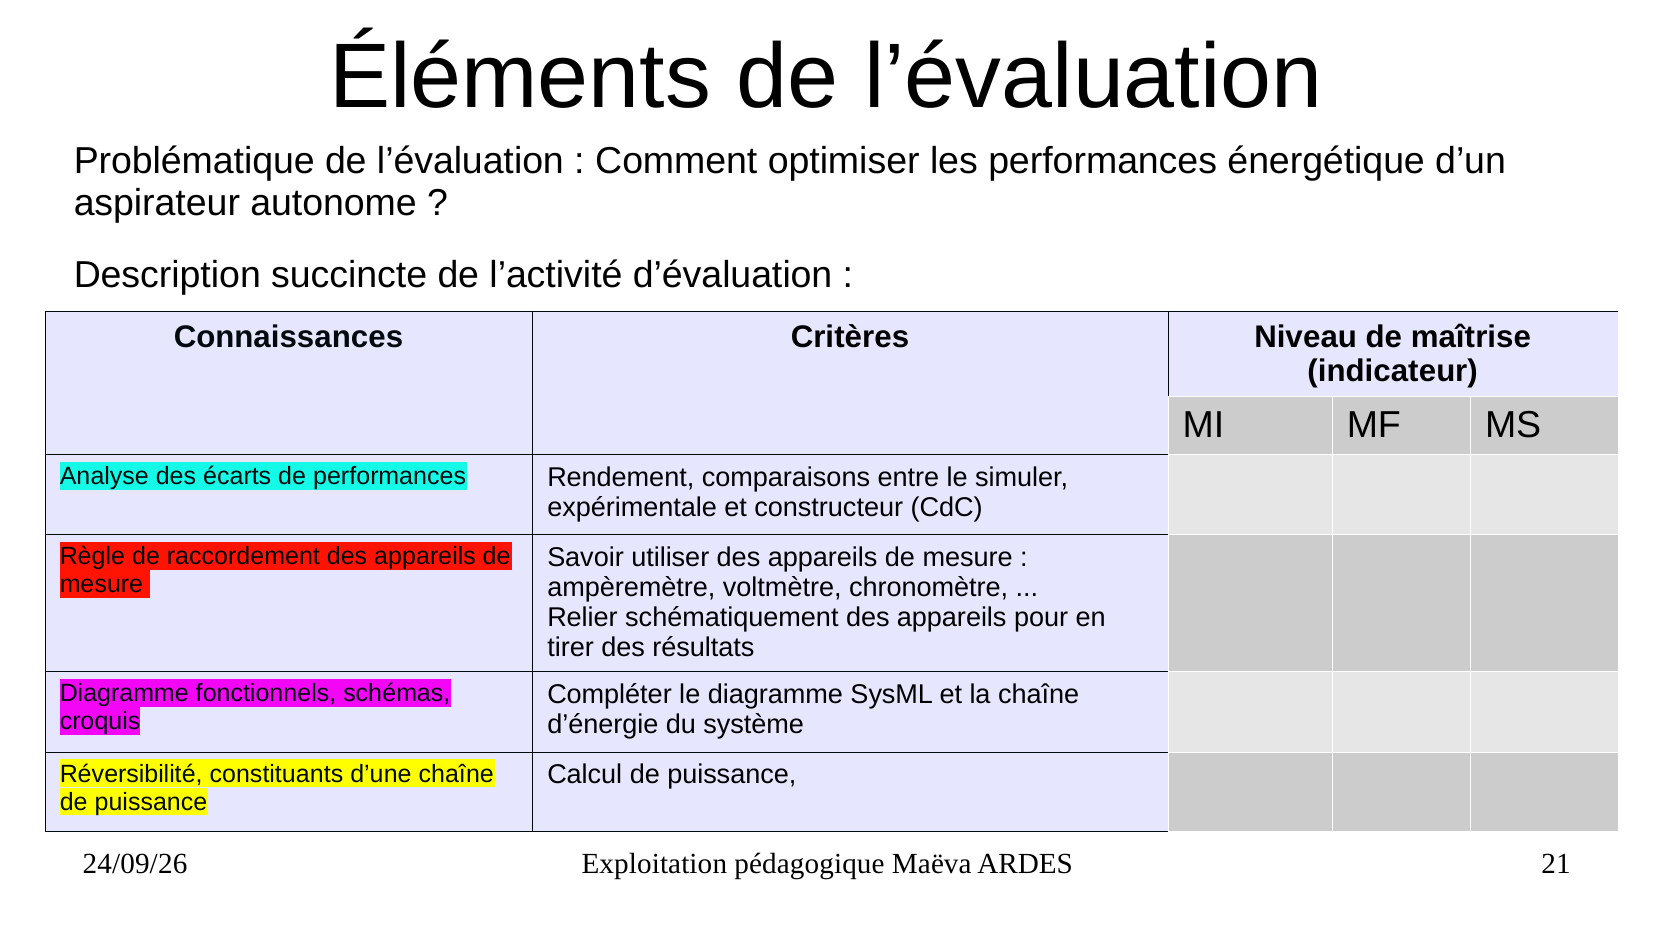

# Éléments de l’évaluation
Problématique de l’évaluation : Comment optimiser les performances énergétique d’un aspirateur autonome ?
Description succincte de l’activité d’évaluation :
| Connaissances | Critères | Niveau de maîtrise (indicateur) | | |
| --- | --- | --- | --- | --- |
| | | MI | MF | MS |
| Analyse des écarts de performances | Rendement, comparaisons entre le simuler, expérimentale et constructeur (CdC) | | | |
| Règle de raccordement des appareils de mesure | Savoir utiliser des appareils de mesure : ampèremètre, voltmètre, chronomètre, ... Relier schématiquement des appareils pour en tirer des résultats | | | |
| Diagramme fonctionnels, schémas, croquis | Compléter le diagramme SysML et la chaîne d’énergie du système | | | |
| Réversibilité, constituants d’une chaîne de puissance | Calcul de puissance, | | | |
Exploitation pédagogique Maëva ARDES
21